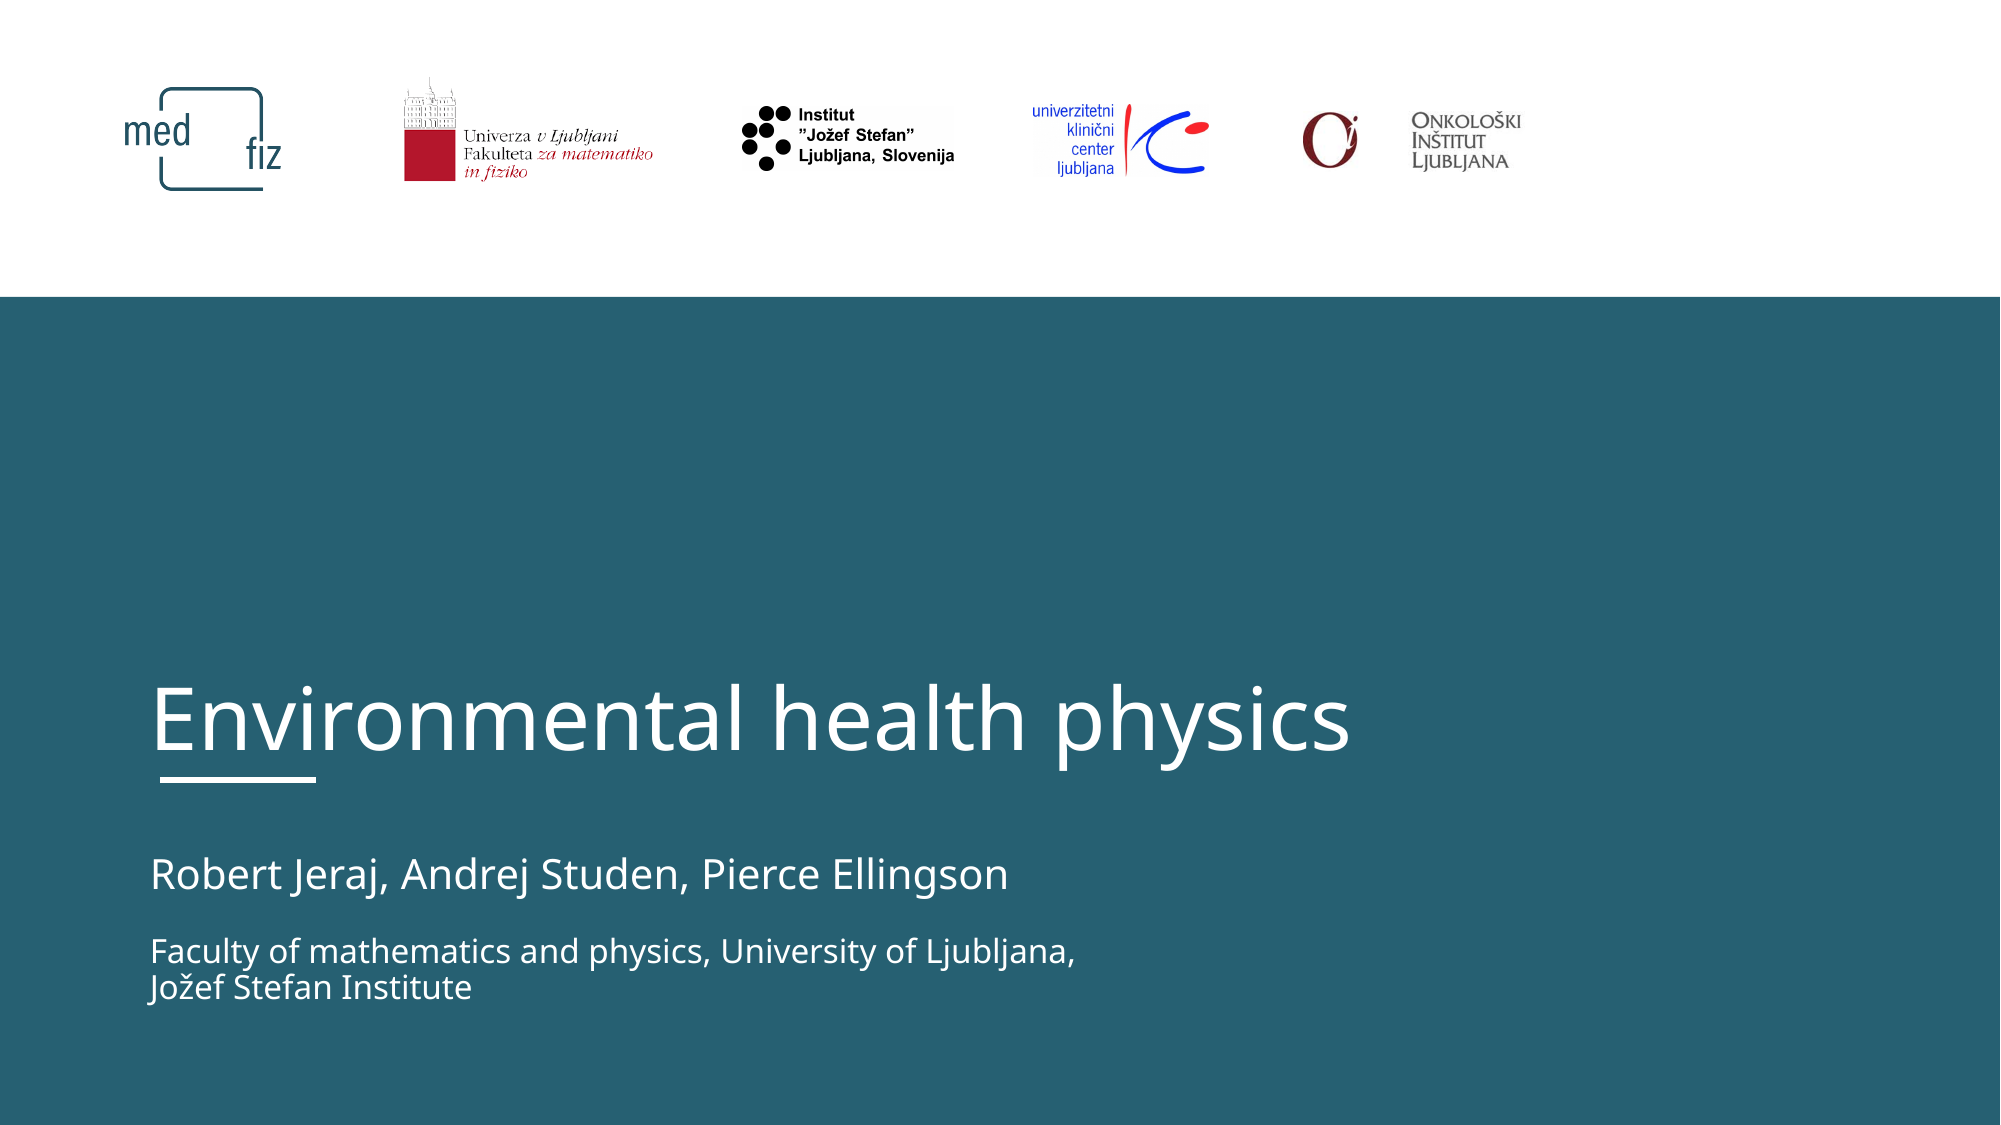

# Environmental health physics
Robert Jeraj, Andrej Studen, Pierce Ellingson
Faculty of mathematics and physics, University of Ljubljana,
Jožef Stefan Institute